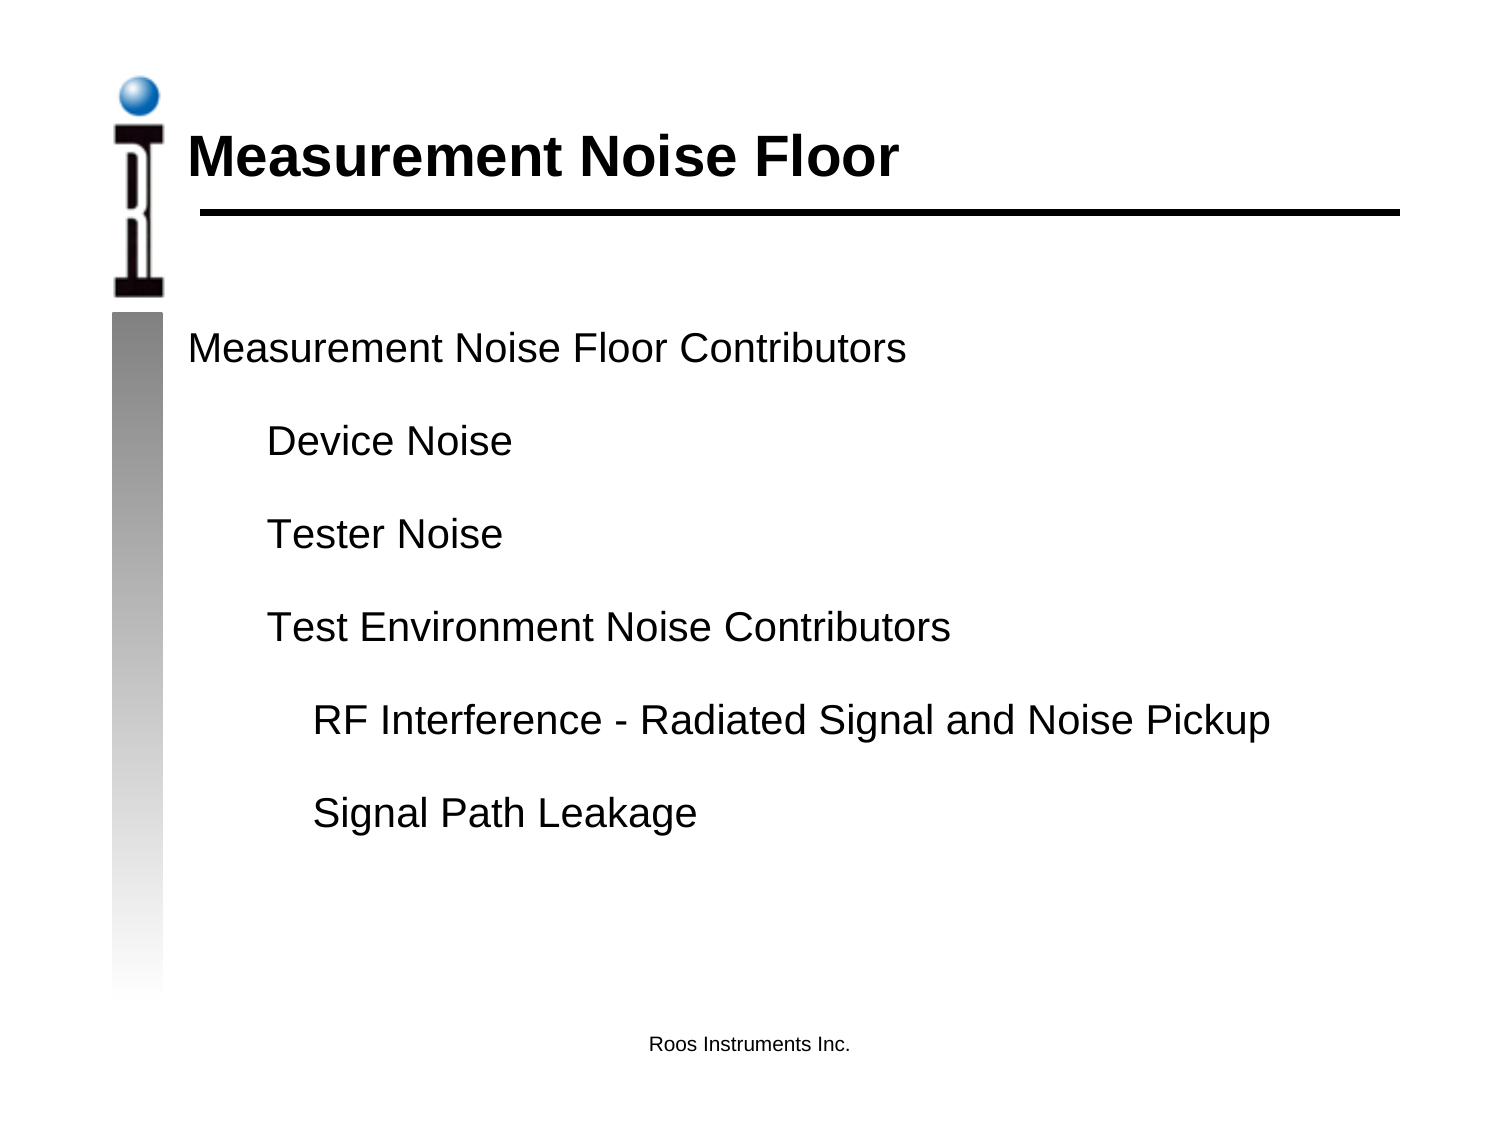

# Measurement Noise Floor
Measurement Noise Floor Contributors
 Device Noise
 Tester Noise
 Test Environment Noise Contributors
 RF Interference - Radiated Signal and Noise Pickup
 Signal Path Leakage